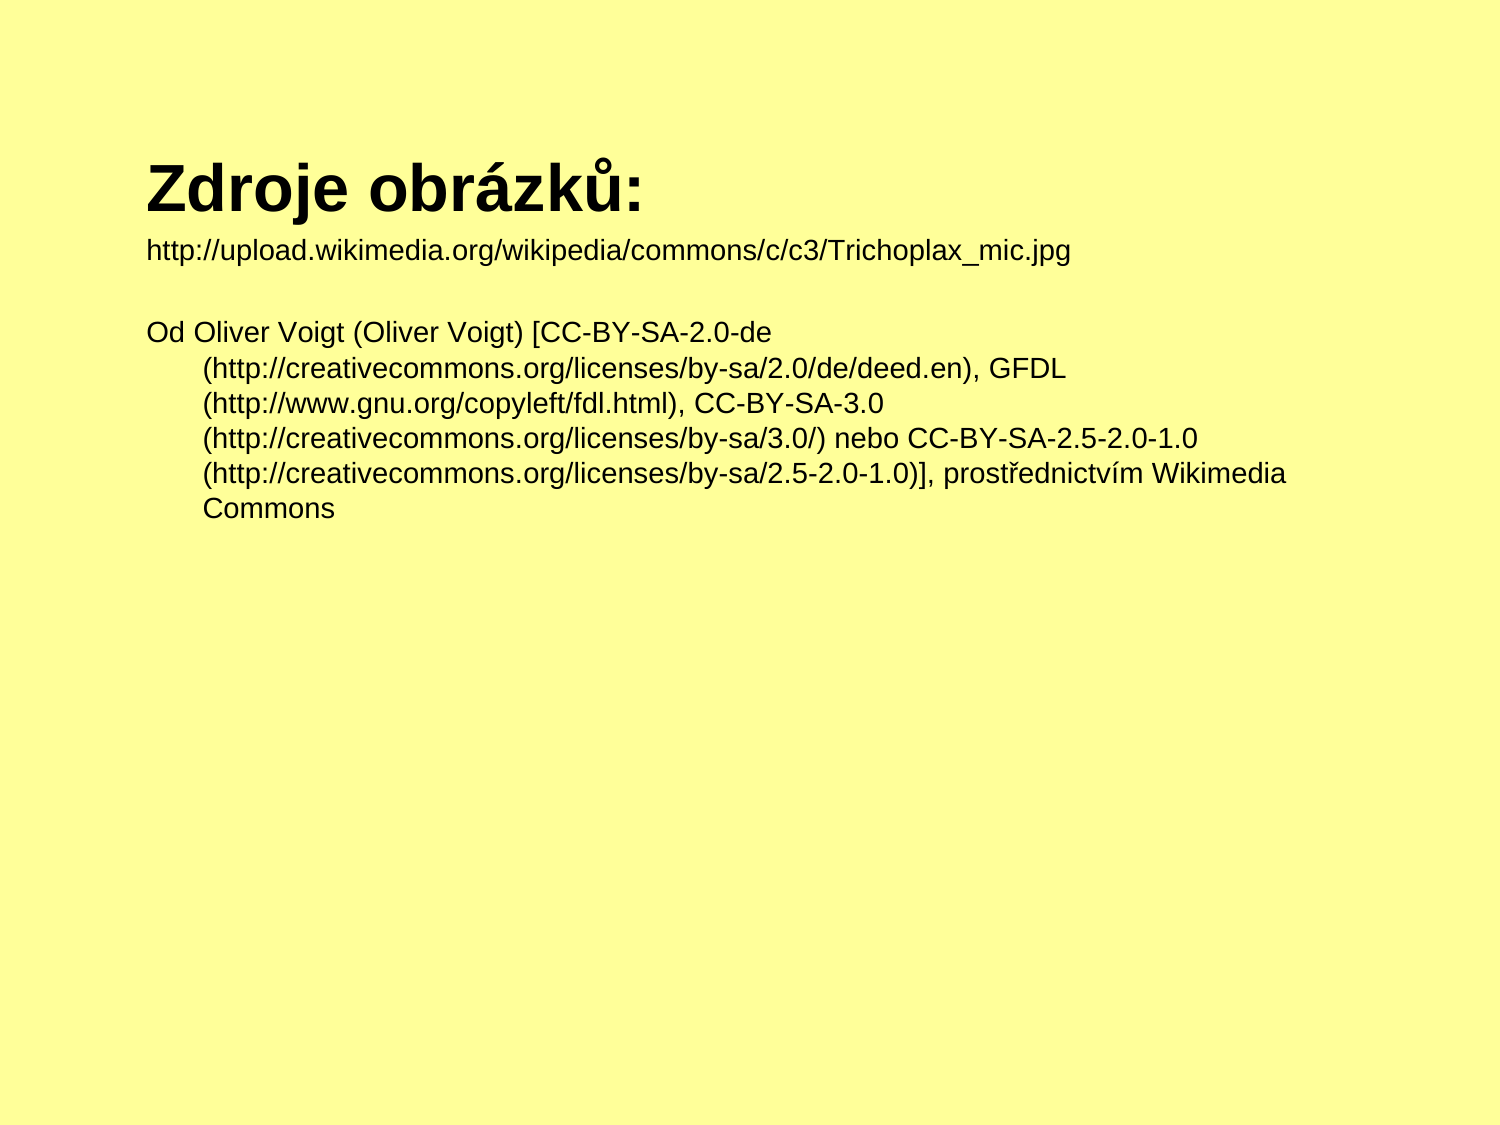

#
Zdroje obrázků:
http://upload.wikimedia.org/wikipedia/commons/c/c3/Trichoplax_mic.jpg
Od Oliver Voigt (Oliver Voigt) [CC-BY-SA-2.0-de (http://creativecommons.org/licenses/by-sa/2.0/de/deed.en), GFDL (http://www.gnu.org/copyleft/fdl.html), CC-BY-SA-3.0 (http://creativecommons.org/licenses/by-sa/3.0/) nebo CC-BY-SA-2.5-2.0-1.0 (http://creativecommons.org/licenses/by-sa/2.5-2.0-1.0)], prostřednictvím Wikimedia Commons